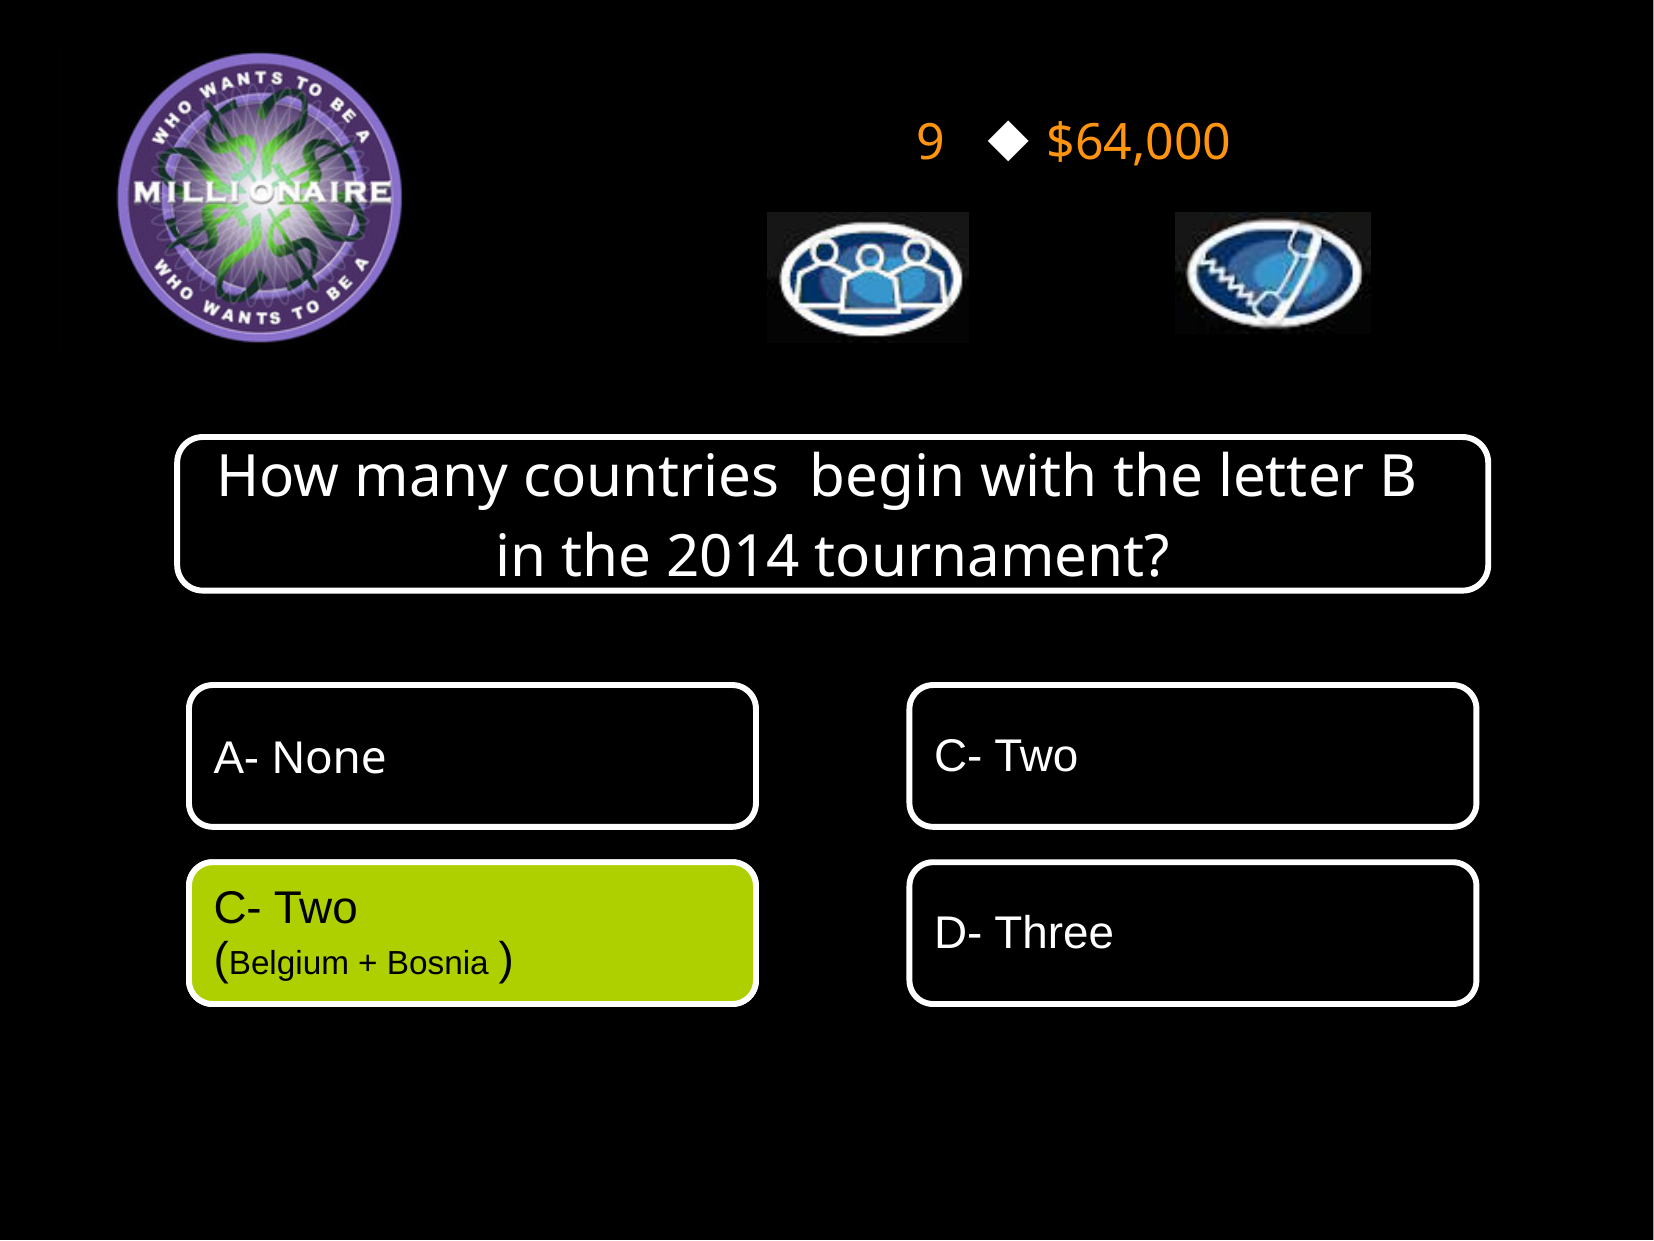

9  $64,000
How many countries begin with the letter B
in the 2014 tournament?
A- None
C- Two
B- One
C- Two
(Belgium + Bosnia )
D- Three